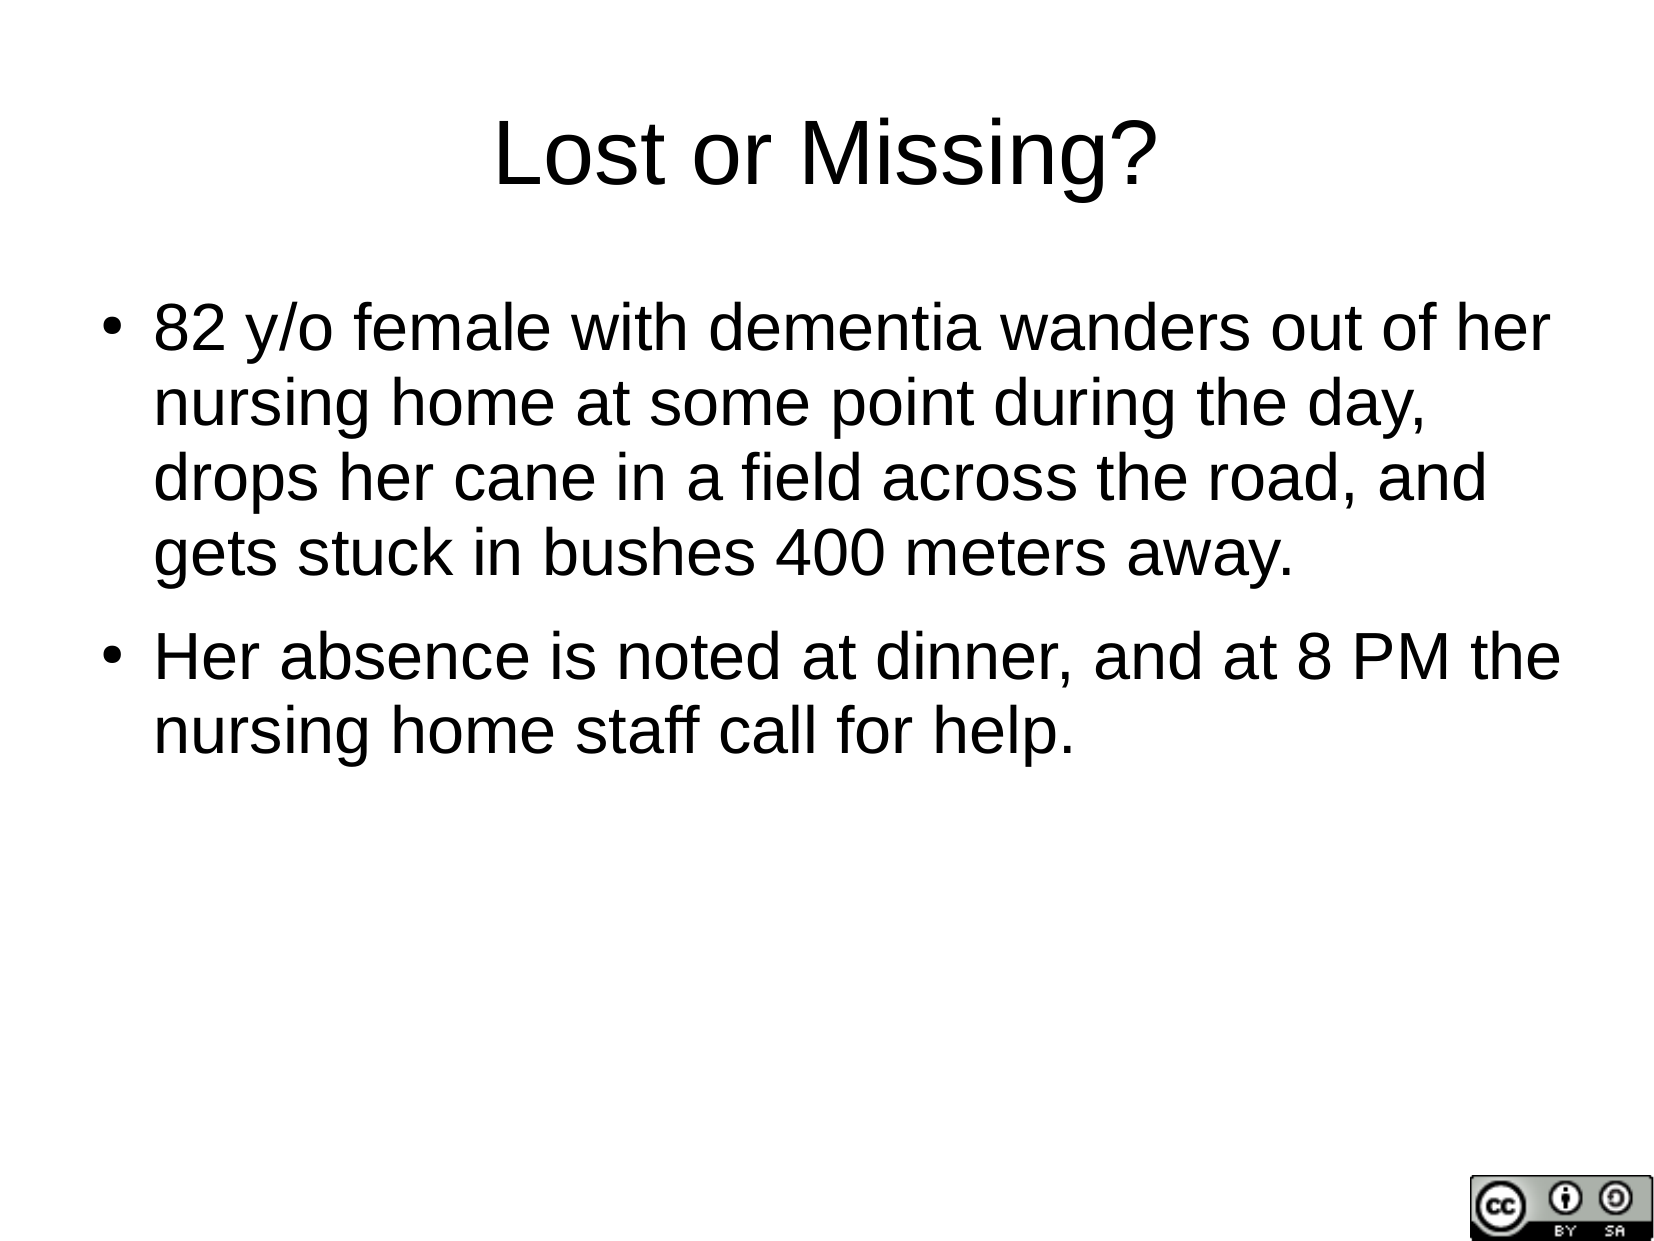

# Lost or Missing?
82 y/o female with dementia wanders out of her nursing home at some point during the day, drops her cane in a field across the road, and gets stuck in bushes 400 meters away.
Her absence is noted at dinner, and at 8 PM the nursing home staff call for help.